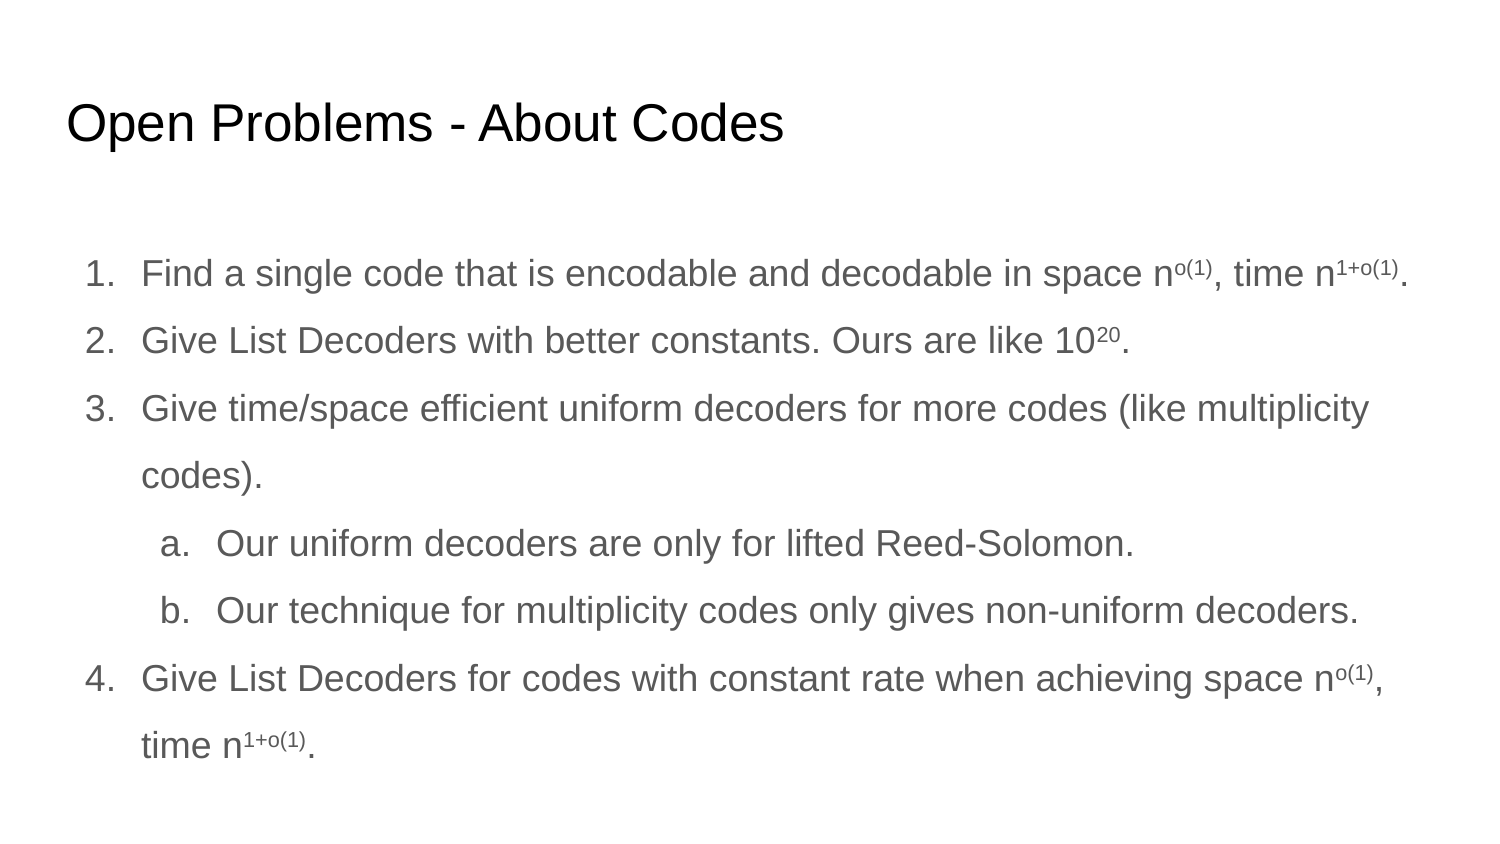

# Open Problems - About Codes
Find a single code that is encodable and decodable in space no(1), time n1+o(1).
Give List Decoders with better constants. Ours are like 1020.
Give time/space efficient uniform decoders for more codes (like multiplicity codes).
Our uniform decoders are only for lifted Reed-Solomon.
Our technique for multiplicity codes only gives non-uniform decoders.
Give List Decoders for codes with constant rate when achieving space no(1), time n1+o(1).